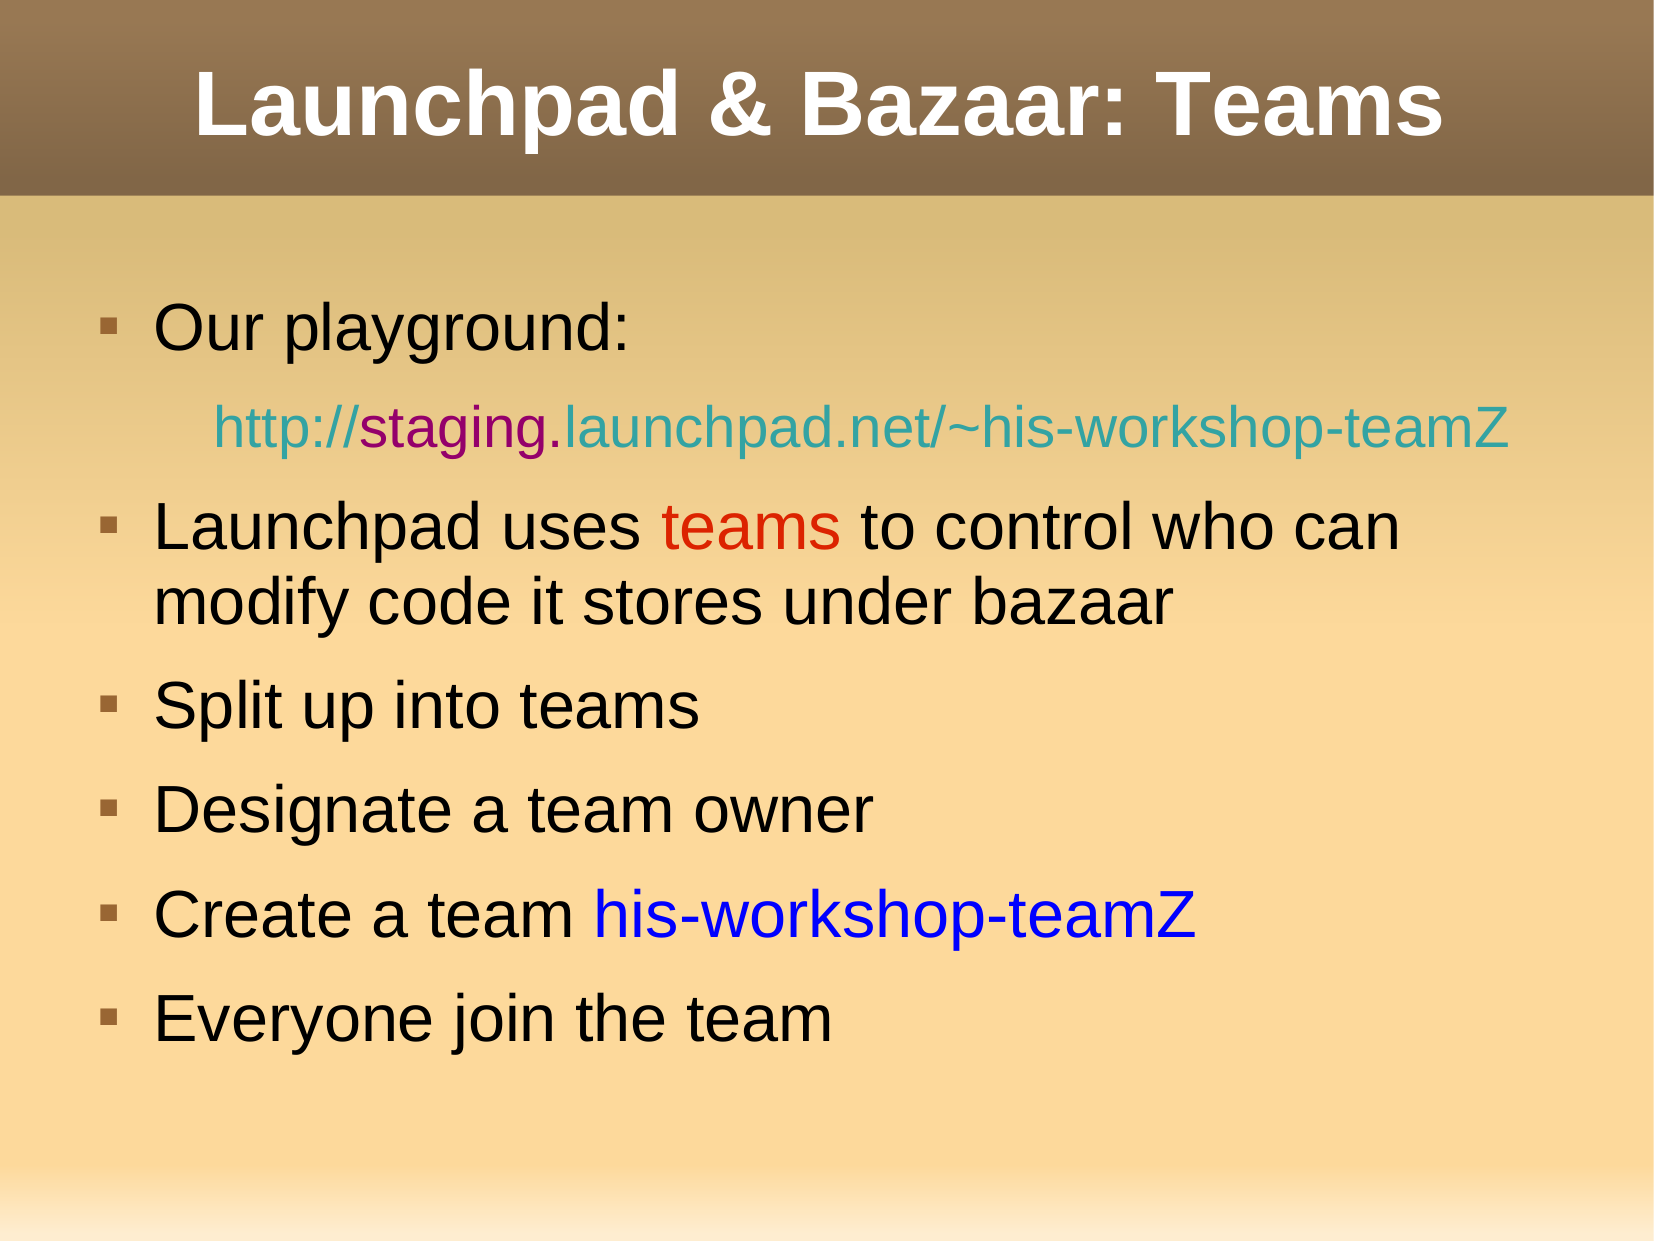

# Launchpad & Bazaar: Teams
Our playground:
http://staging.launchpad.net/~his-workshop-teamZ
Launchpad uses teams to control who can modify code it stores under bazaar
Split up into teams
Designate a team owner
Create a team his-workshop-teamZ
Everyone join the team